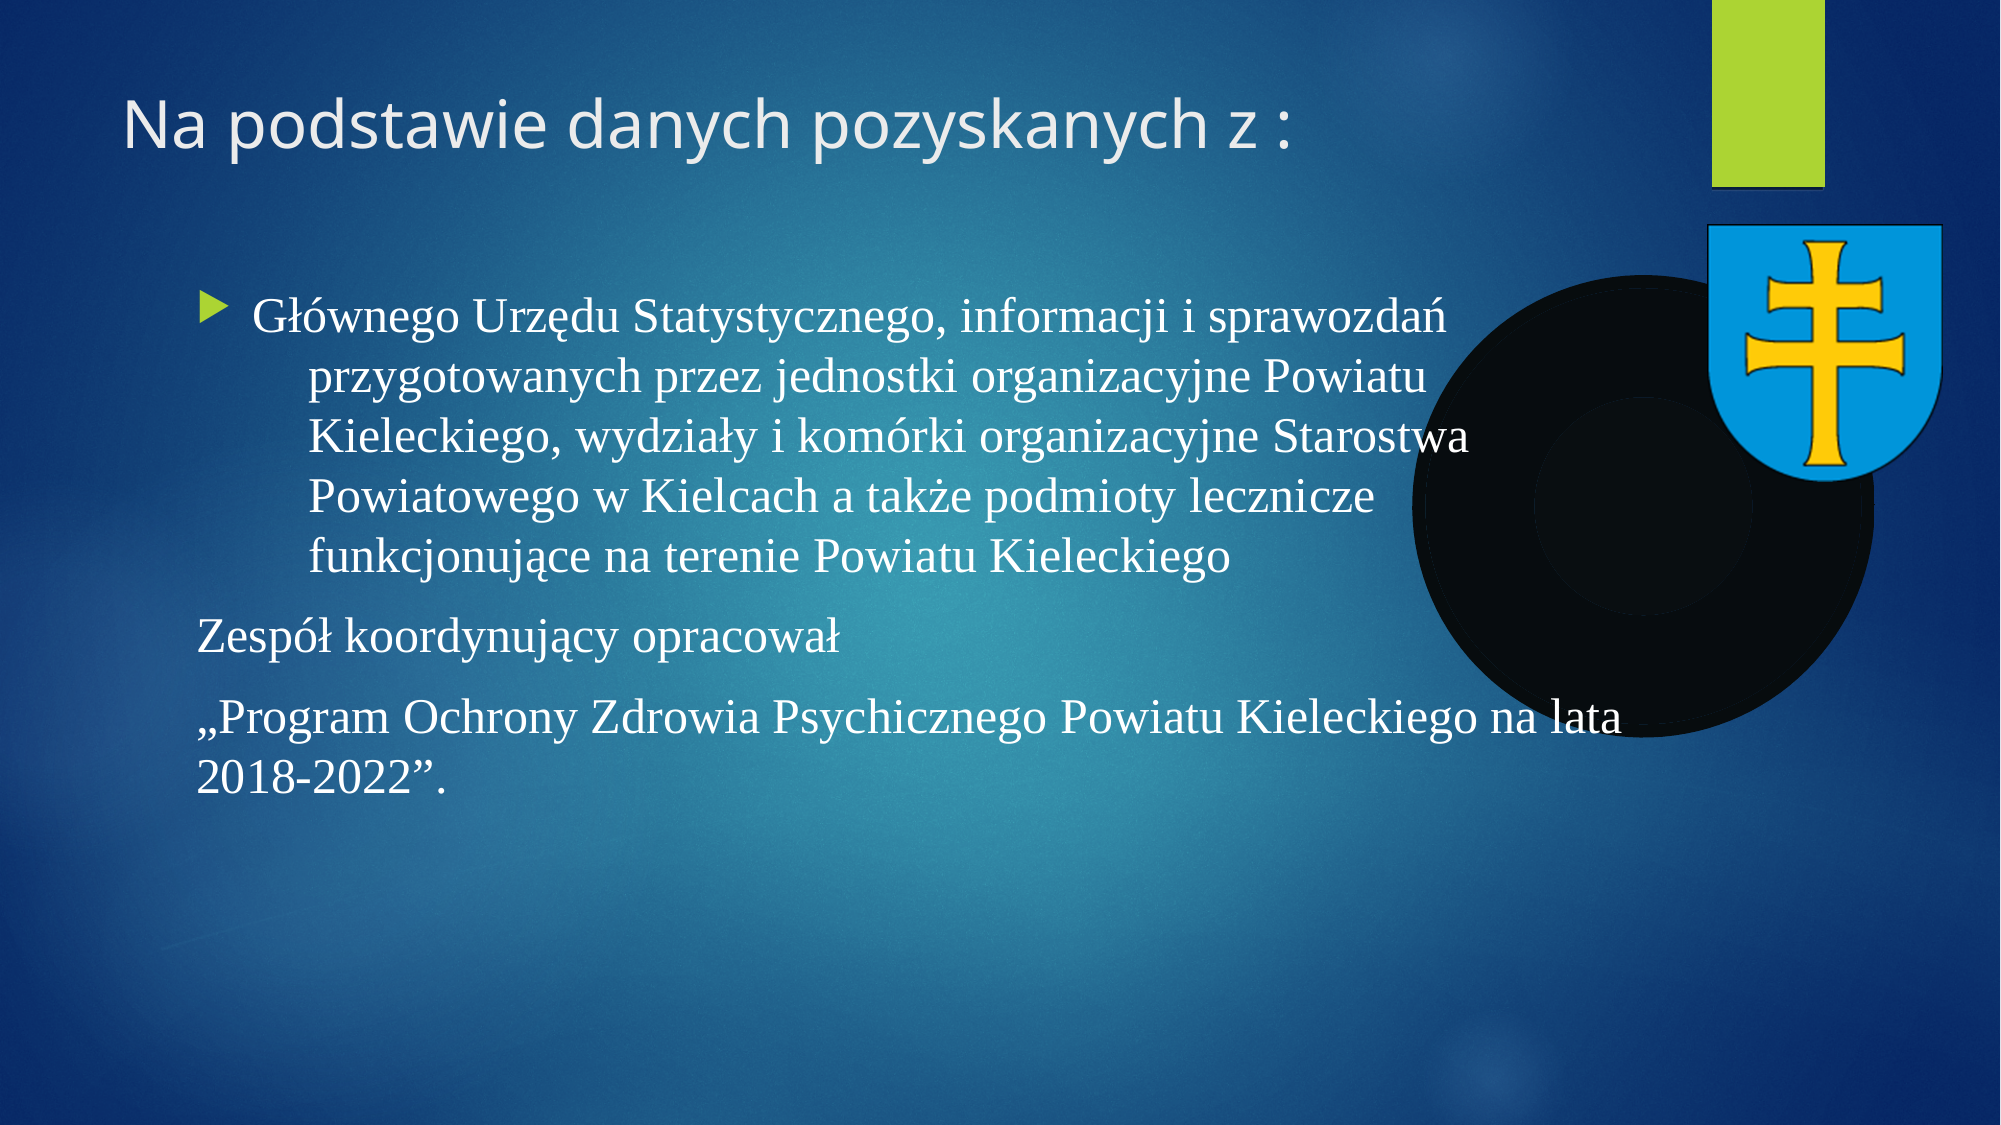

# Na podstawie danych pozyskanych z :
Głównego Urzędu Statystycznego, informacji i sprawozdań przygotowanych przez jednostki organizacyjne Powiatu Kieleckiego, wydziały i komórki organizacyjne Starostwa Powiatowego w Kielcach a także podmioty lecznicze funkcjonujące na terenie Powiatu Kieleckiego
Zespół koordynujący opracował
„Program Ochrony Zdrowia Psychicznego Powiatu Kieleckiego na lata 2018-2022”.